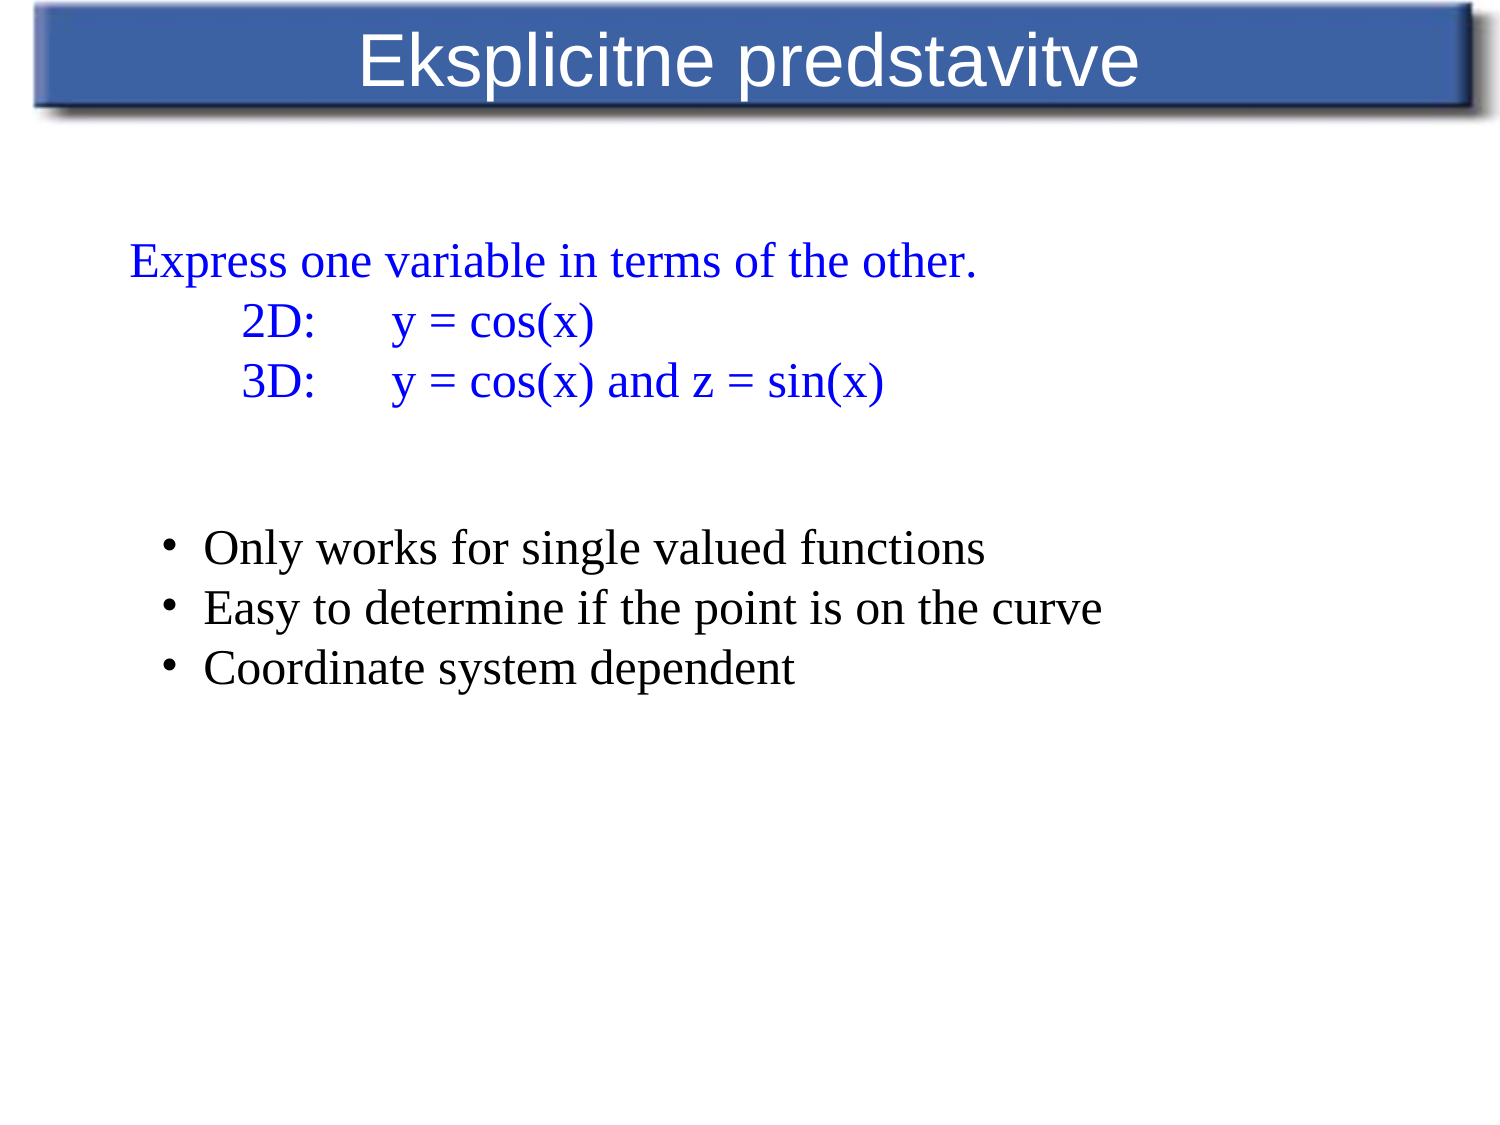

# Eksplicitne predstavitve
	Express one variable in terms of the other.
		2D: 	y = cos(x)
		3D: 	y = cos(x) and z = sin(x)
 Only works for single valued functions
 Easy to determine if the point is on the curve
 Coordinate system dependent